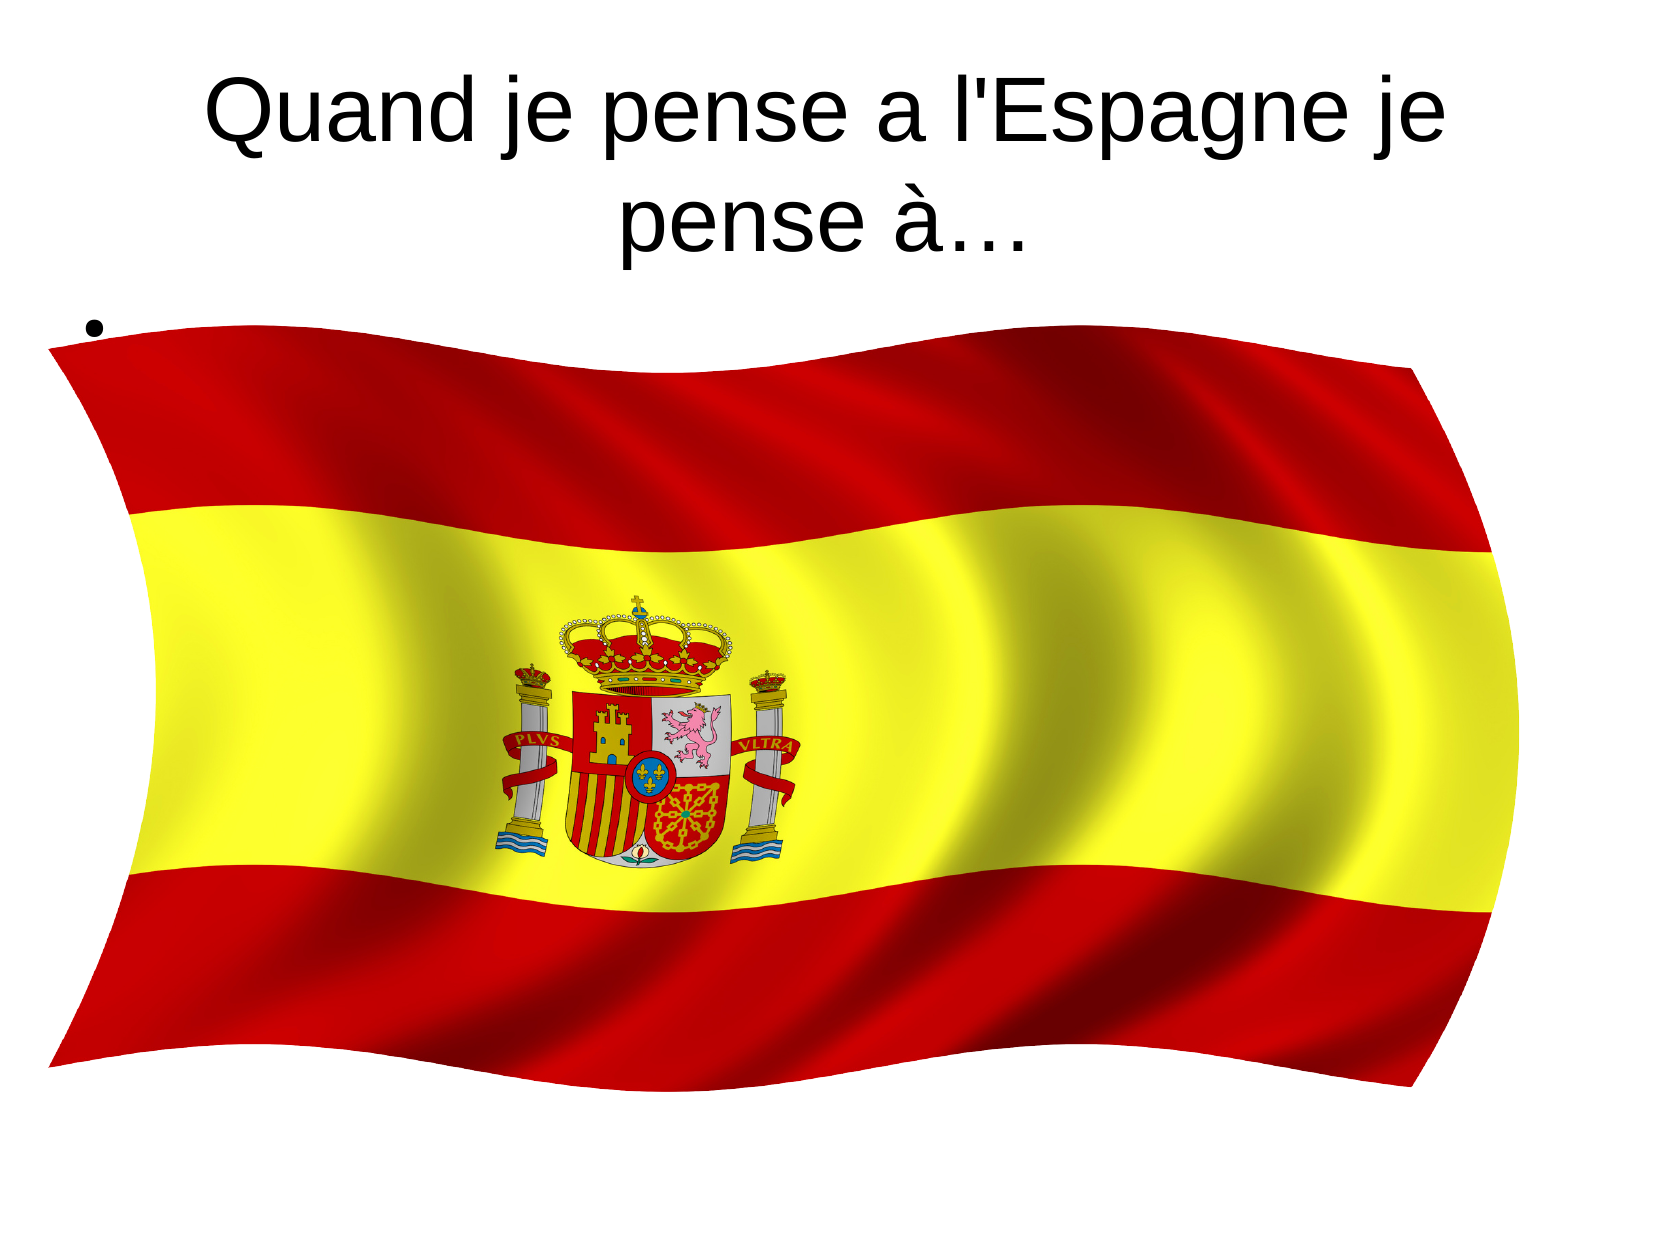

# Quand je pense a l'Espagne je pense à…
,